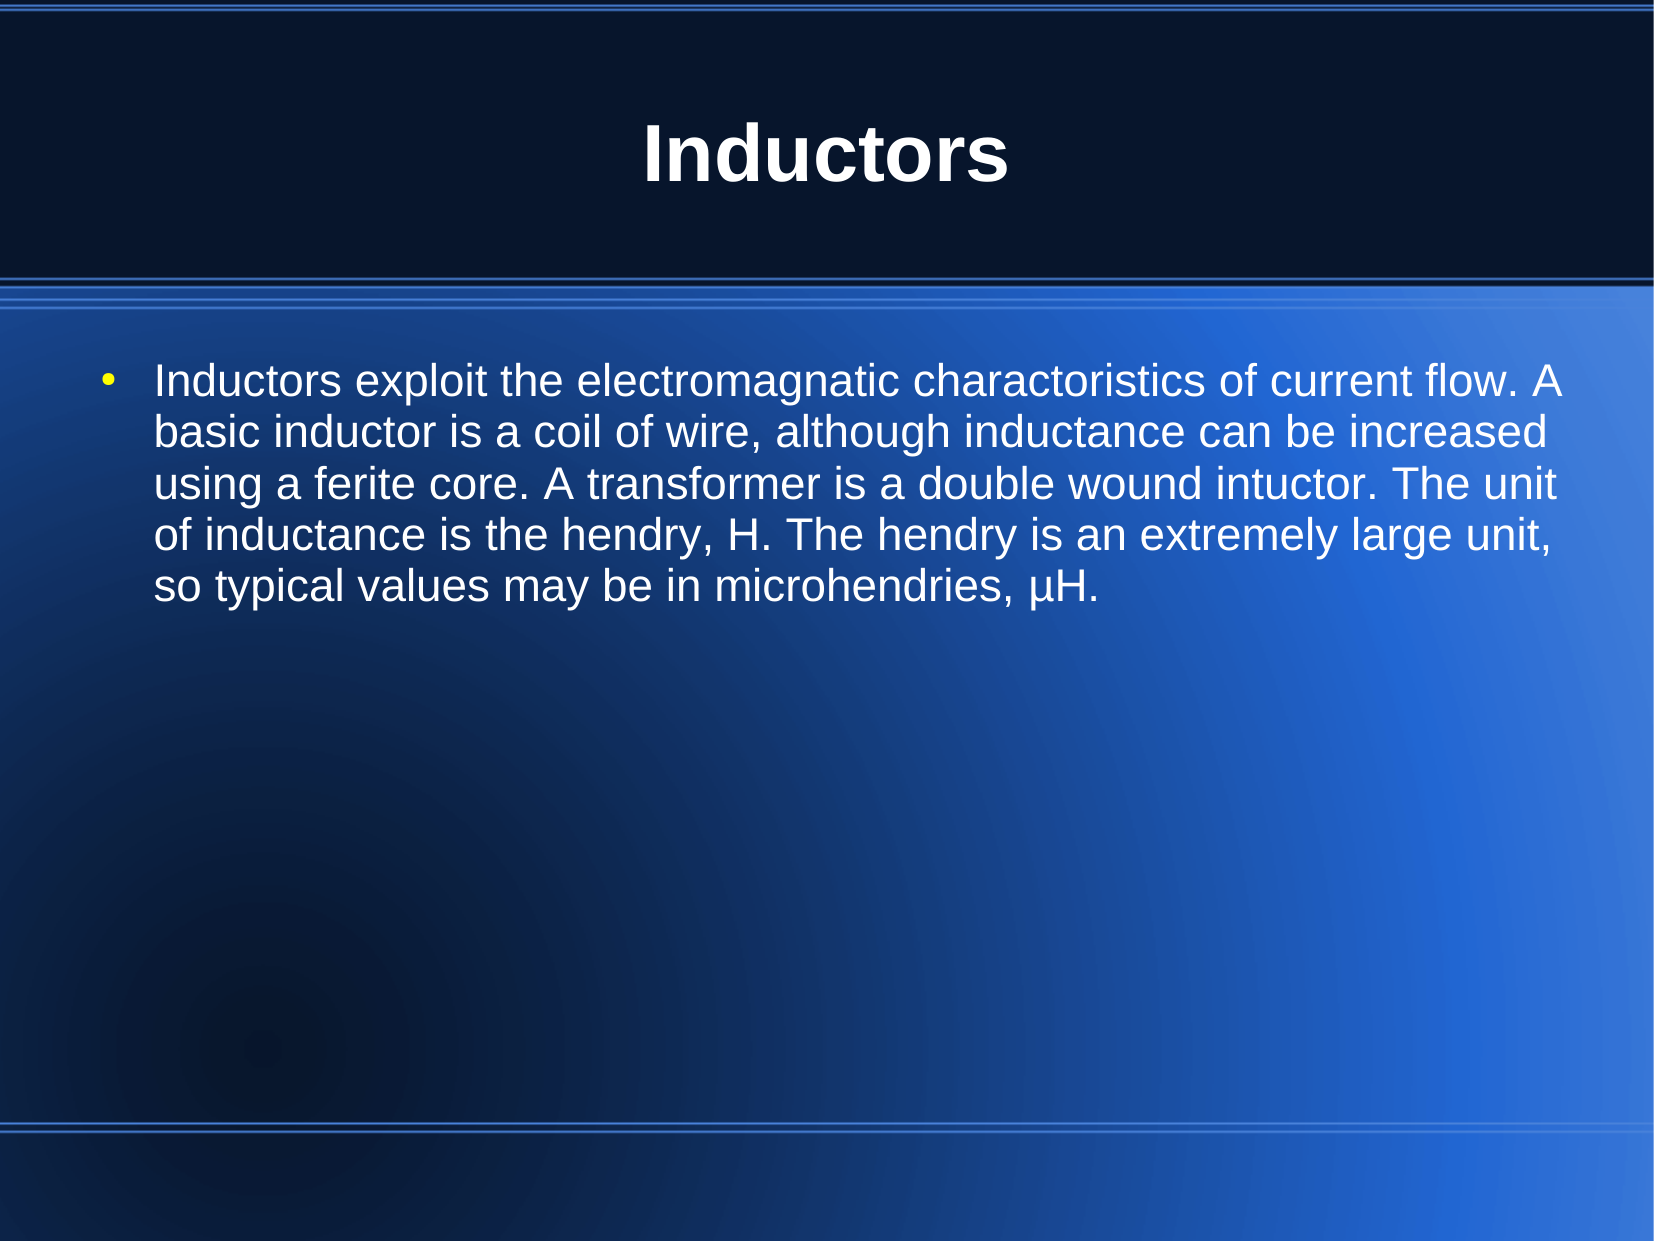

# Inductors
Inductors exploit the electromagnatic charactoristics of current flow. A basic inductor is a coil of wire, although inductance can be increased using a ferite core. A transformer is a double wound intuctor. The unit of inductance is the hendry, H. The hendry is an extremely large unit, so typical values may be in microhendries, µH.